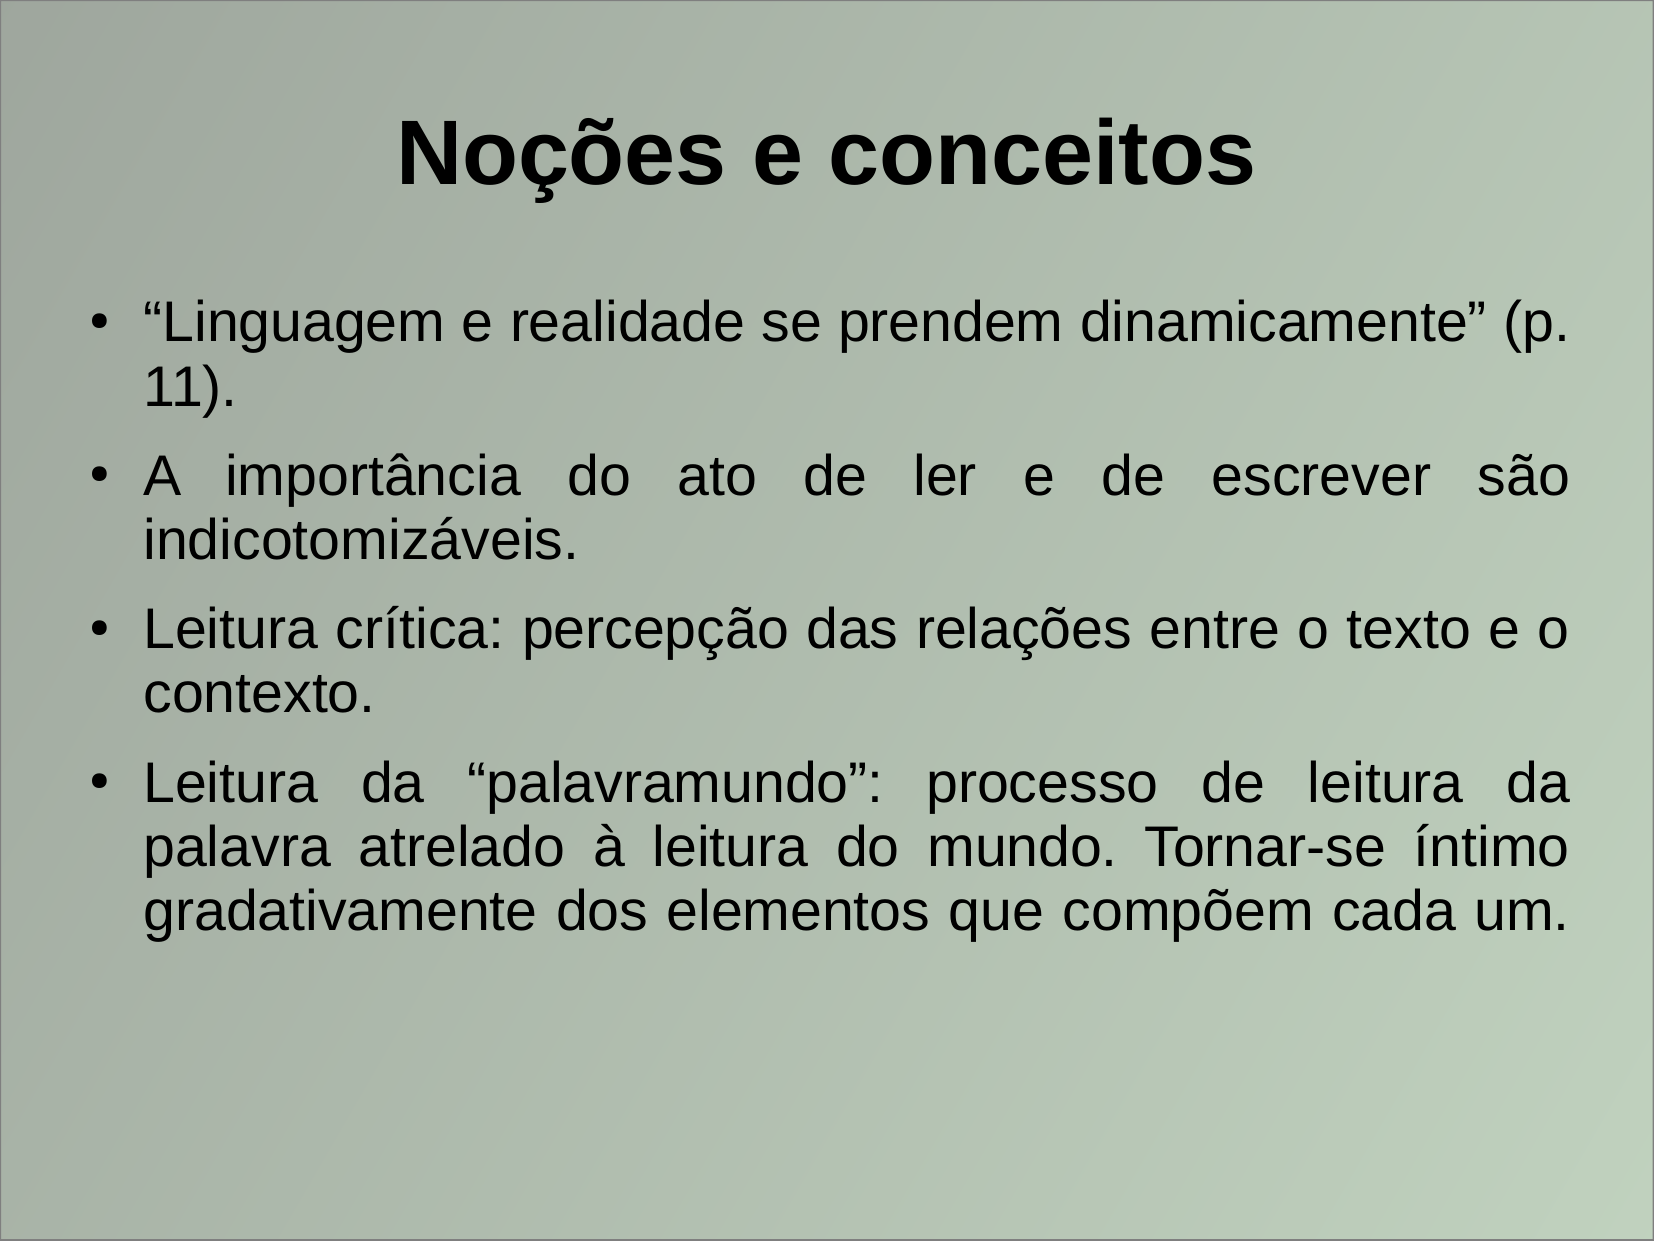

# Noções e conceitos
“Linguagem e realidade se prendem dinamicamente” (p. 11).
A importância do ato de ler e de escrever são indicotomizáveis.
Leitura crítica: percepção das relações entre o texto e o contexto.
Leitura da “palavramundo”: processo de leitura da palavra atrelado à leitura do mundo. Tornar-se íntimo gradativamente dos elementos que compõem cada um.